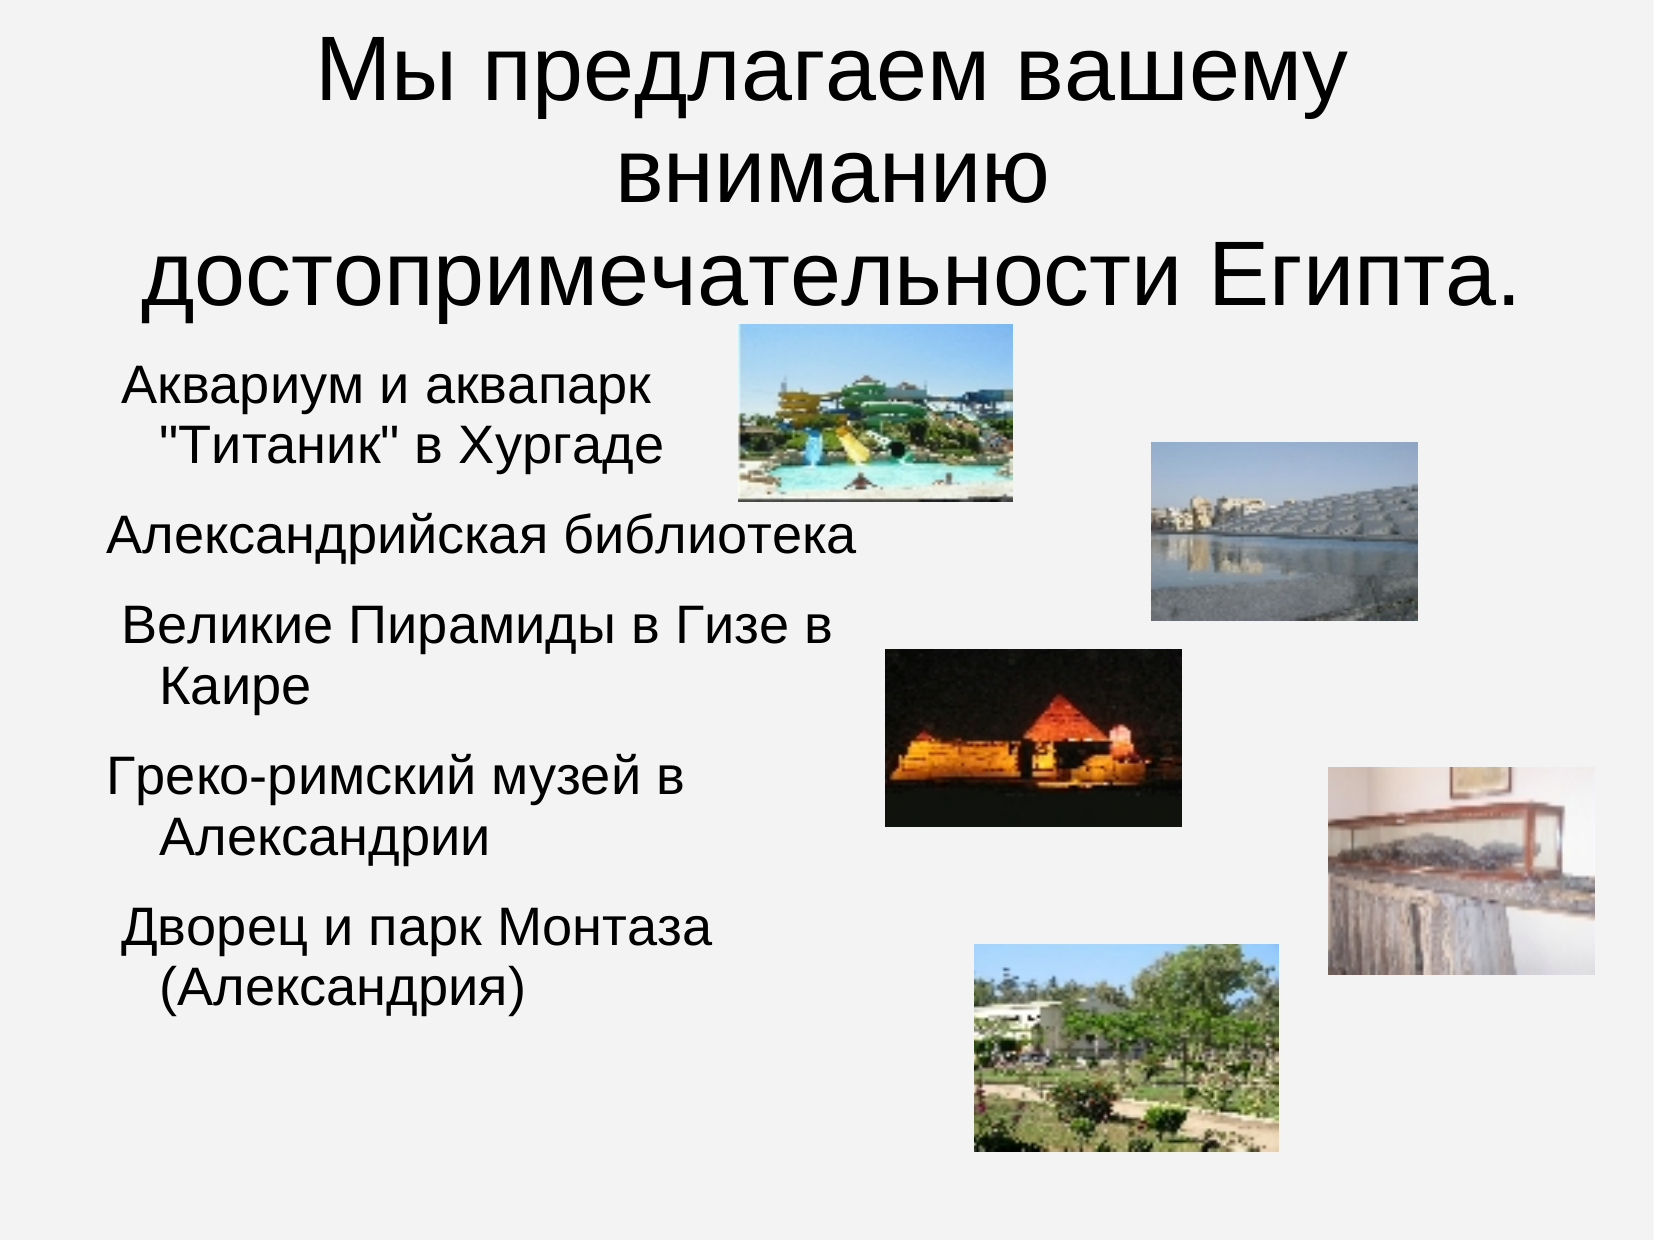

# Мы предлагаем вашему вниманию достопримечательности Египта.
 Аквариум и аквапарк "Титаник" в Хургаде
Александрийская библиотека
 Великие Пирамиды в Гизе в Каире
Греко-римский музей в Александрии
 Дворец и парк Монтаза (Александрия)